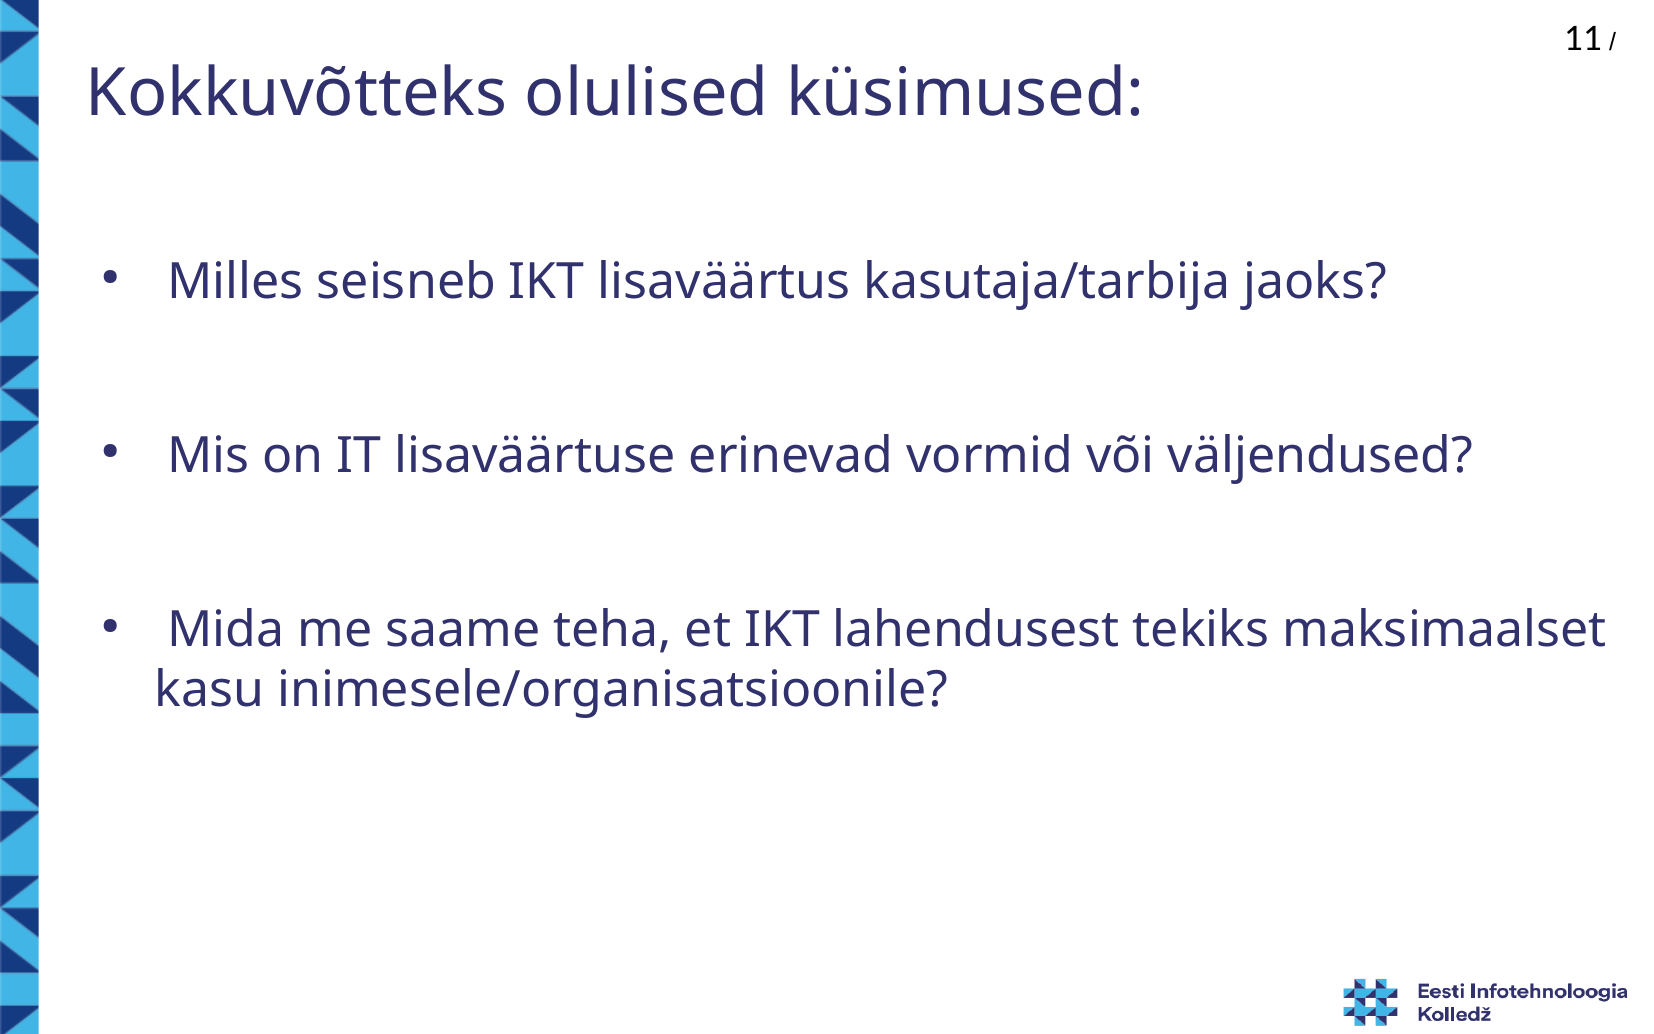

# Kokkuvõtteks olulised küsimused:
 Milles seisneb IKT lisaväärtus kasutaja/tarbija jaoks?
 Mis on IT lisaväärtuse erinevad vormid või väljendused?
 Mida me saame teha, et IKT lahendusest tekiks maksimaalset kasu inimesele/organisatsioonile?